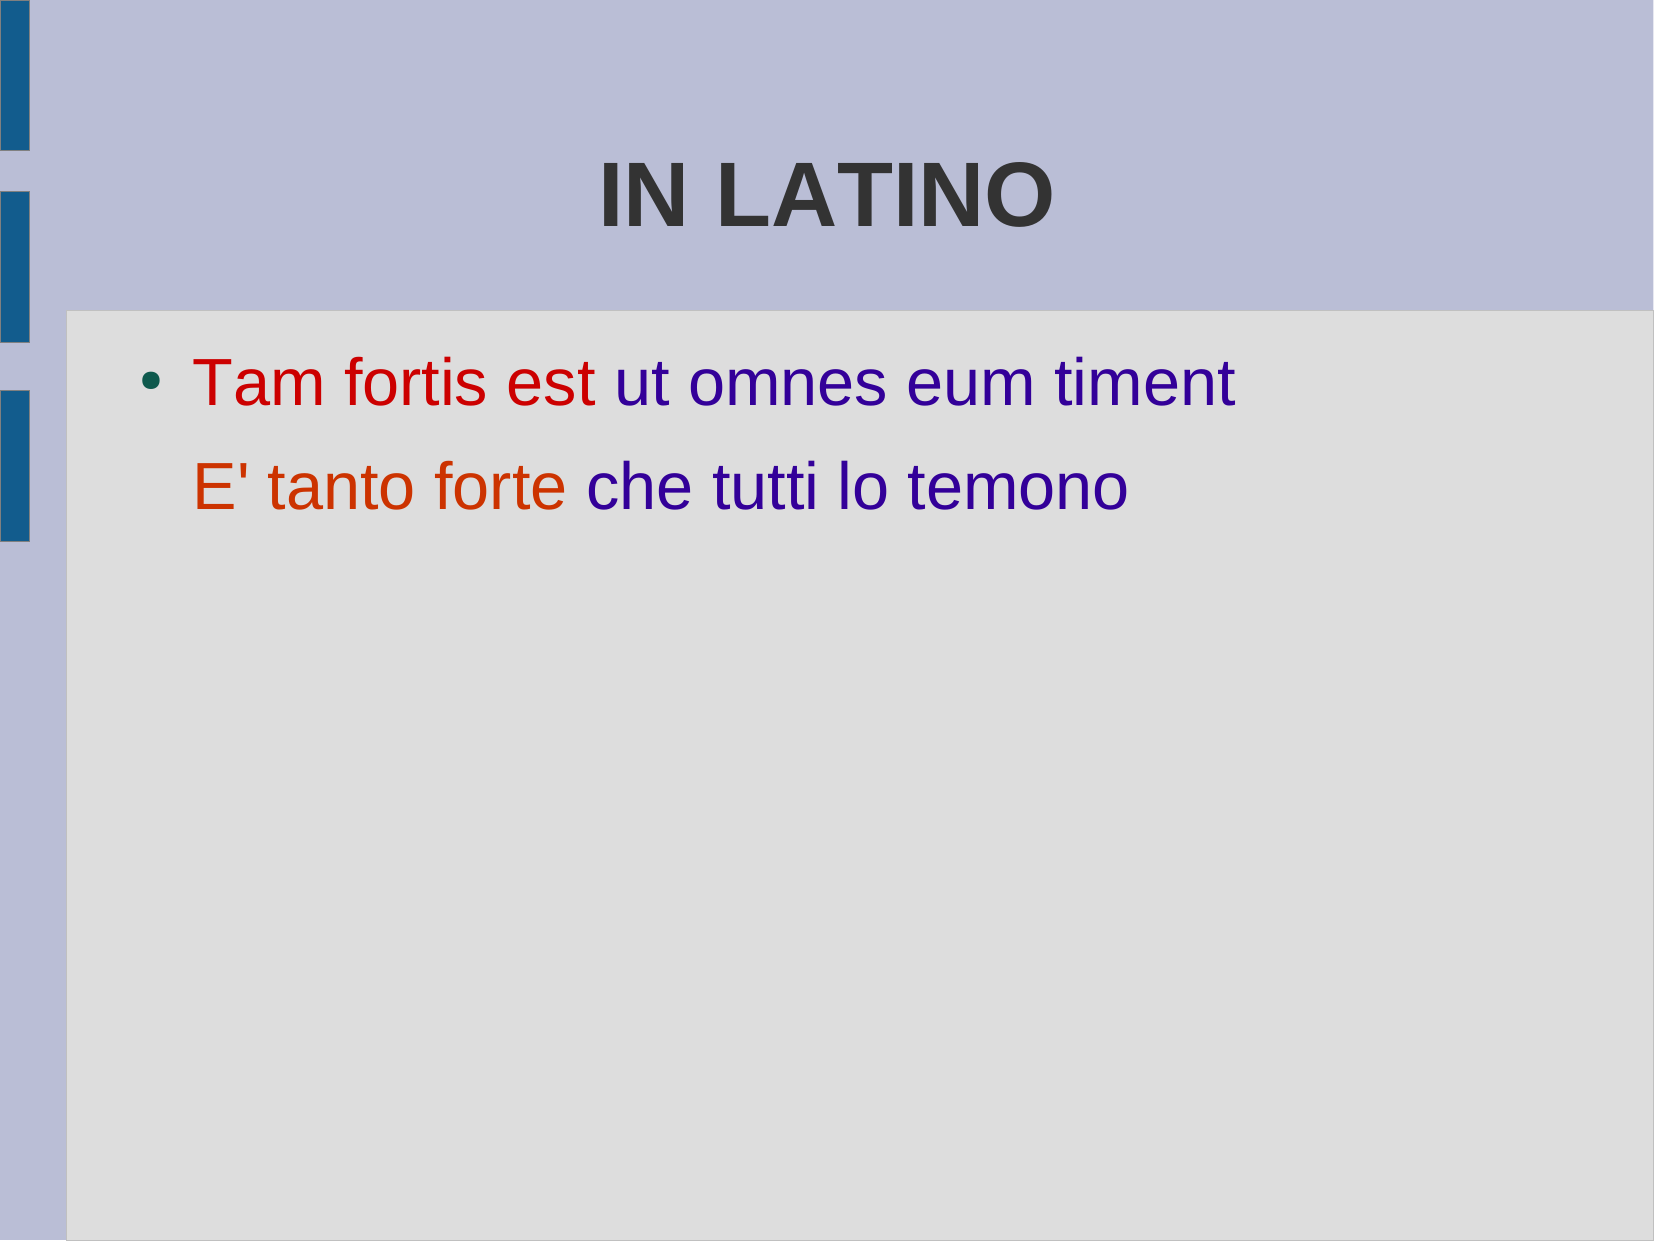

# IN LATINO
Tam fortis est ut omnes eum timent
E' tanto forte che tutti lo temono